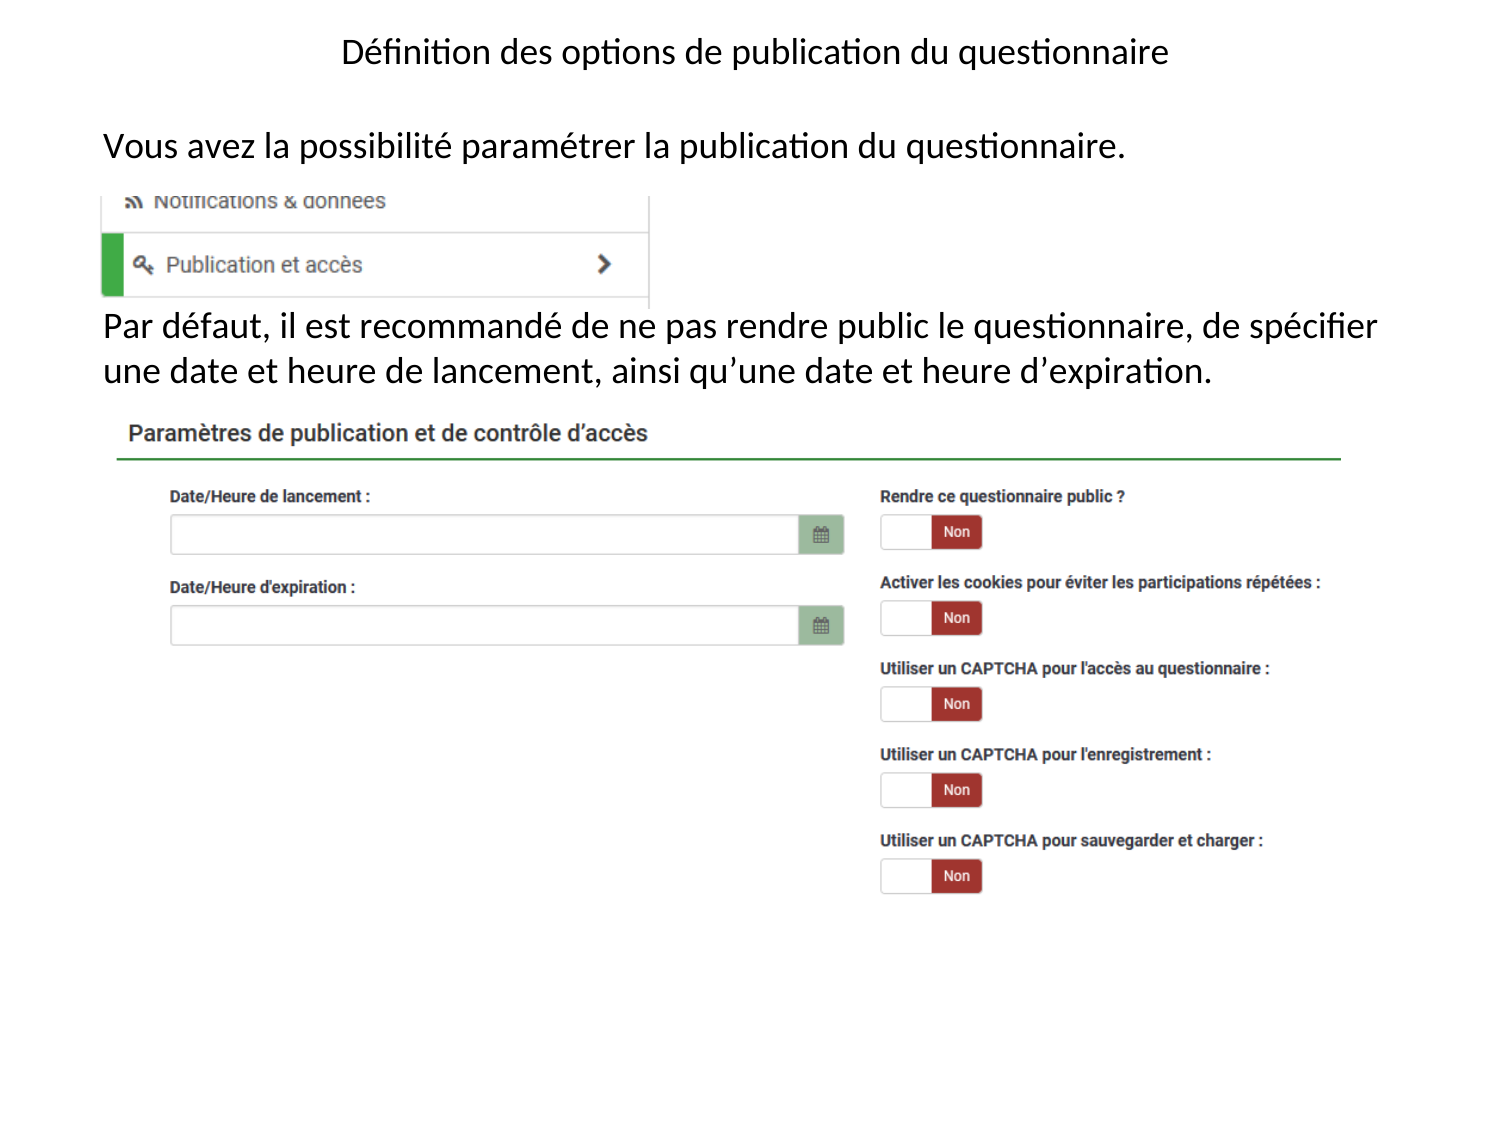

Définition des options de publication du questionnaire
Vous avez la possibilité paramétrer la publication du questionnaire.
Par défaut, il est recommandé de ne pas rendre public le questionnaire, de spécifier une date et heure de lancement, ainsi qu’une date et heure d’expiration.